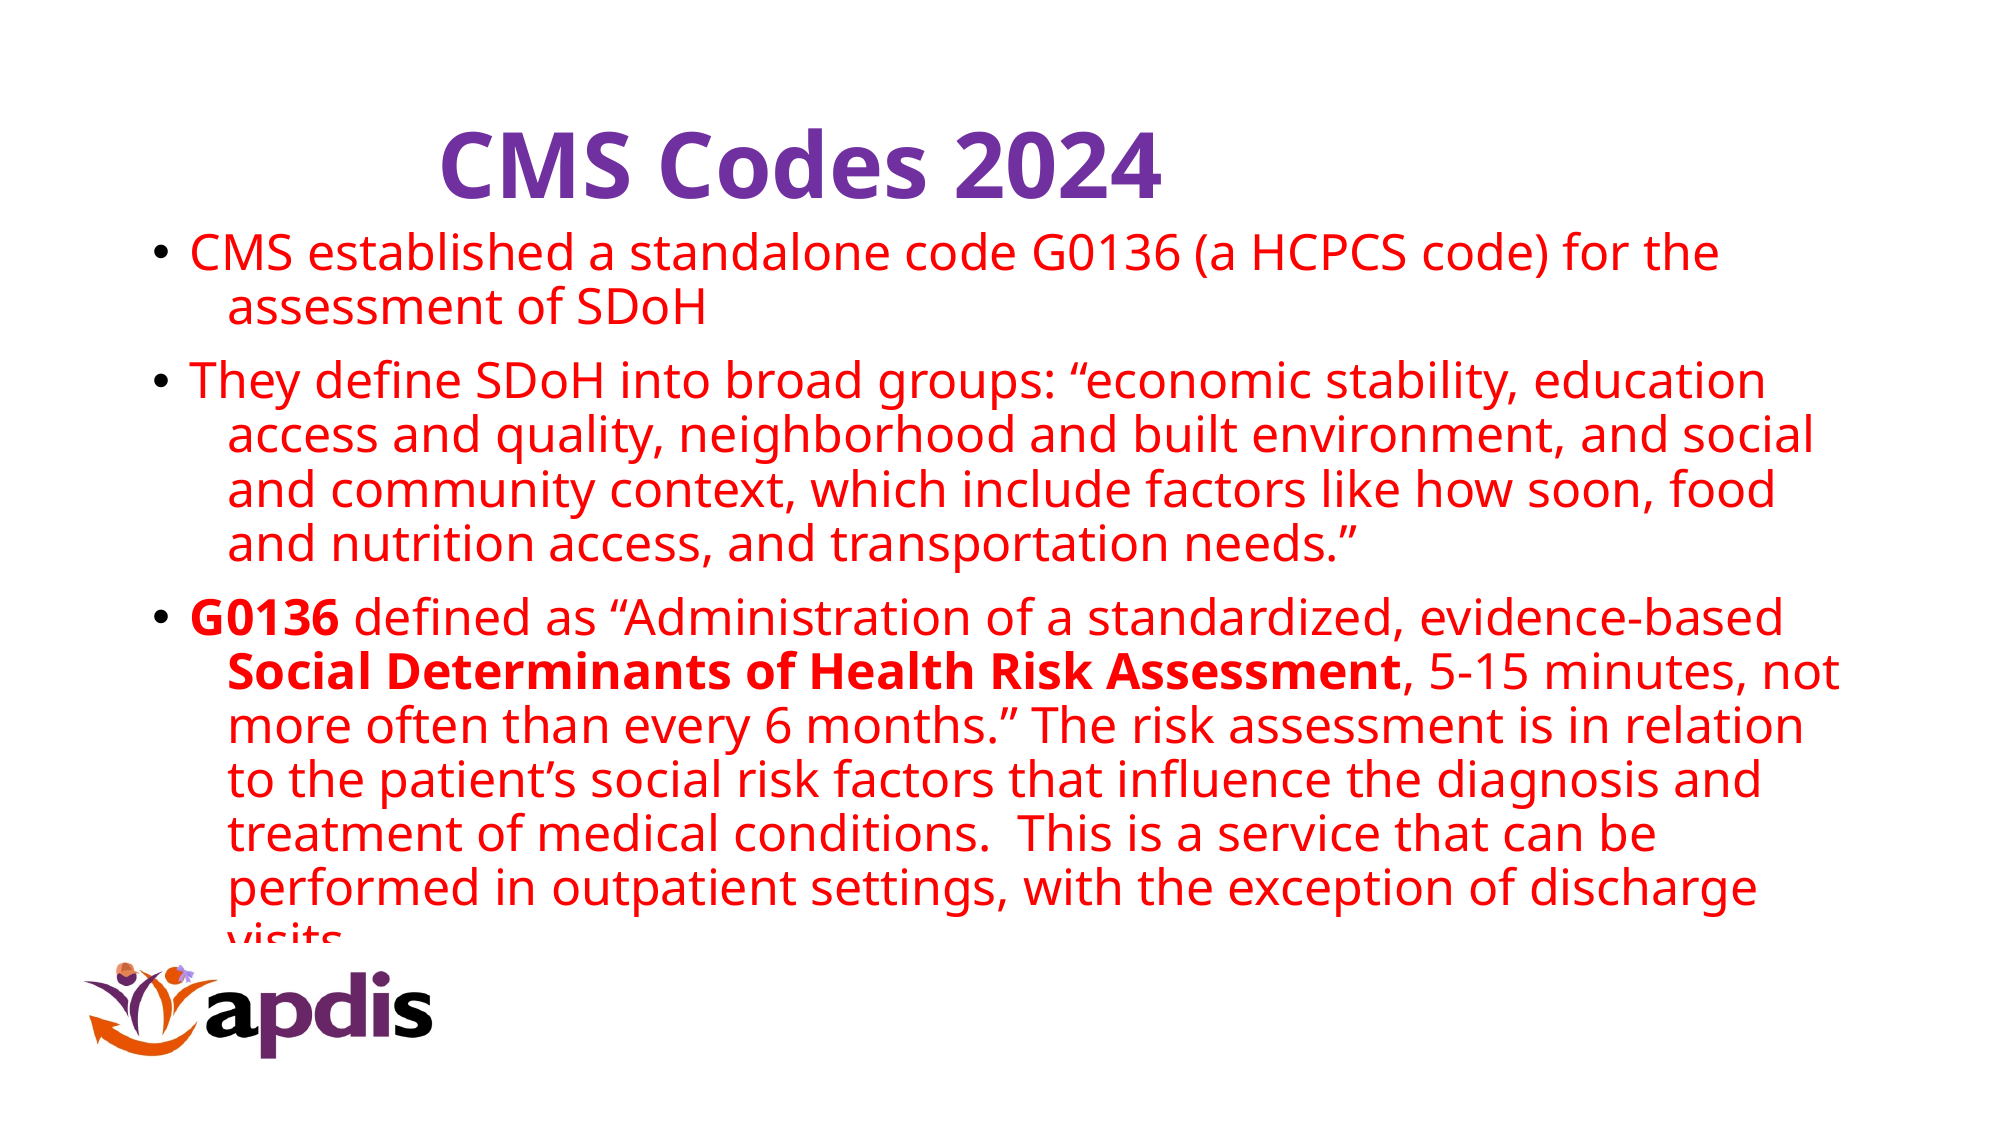

# CMS Codes 2024
CMS established a standalone code G0136 (a HCPCS code) for the assessment of SDoH
They define SDoH into broad groups: “economic stability, education access and quality, neighborhood and built environment, and social and community context, which include factors like how soon, food and nutrition access, and transportation needs.”
G0136 defined as “Administration of a standardized, evidence-based Social Determinants of Health Risk Assessment, 5-15 minutes, not more often than every 6 months.” The risk assessment is in relation to the patient’s social risk factors that influence the diagnosis and treatment of medical conditions.  This is a service that can be performed in outpatient settings, with the exception of discharge visits